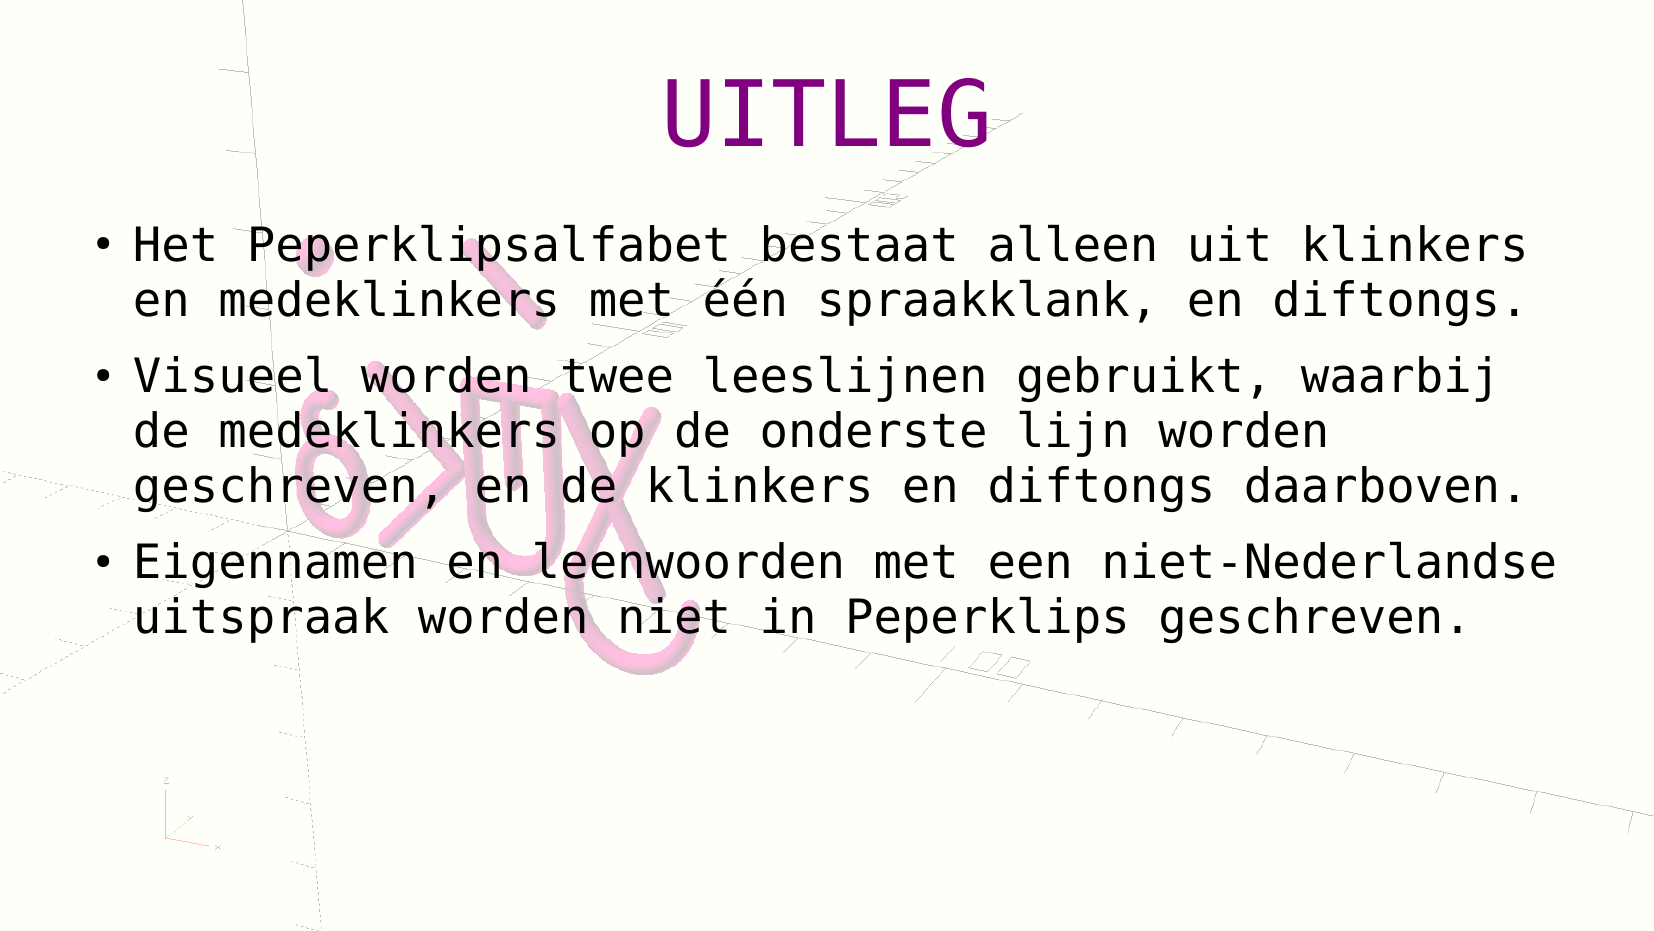

# UITLEG
Het Peperklipsalfabet bestaat alleen uit klinkers en medeklinkers met één spraakklank, en diftongs.
Visueel worden twee leeslijnen gebruikt, waarbij de medeklinkers op de onderste lijn worden geschreven, en de klinkers en diftongs daarboven.
Eigennamen en leenwoorden met een niet-Nederlandse uitspraak worden niet in Peperklips geschreven.